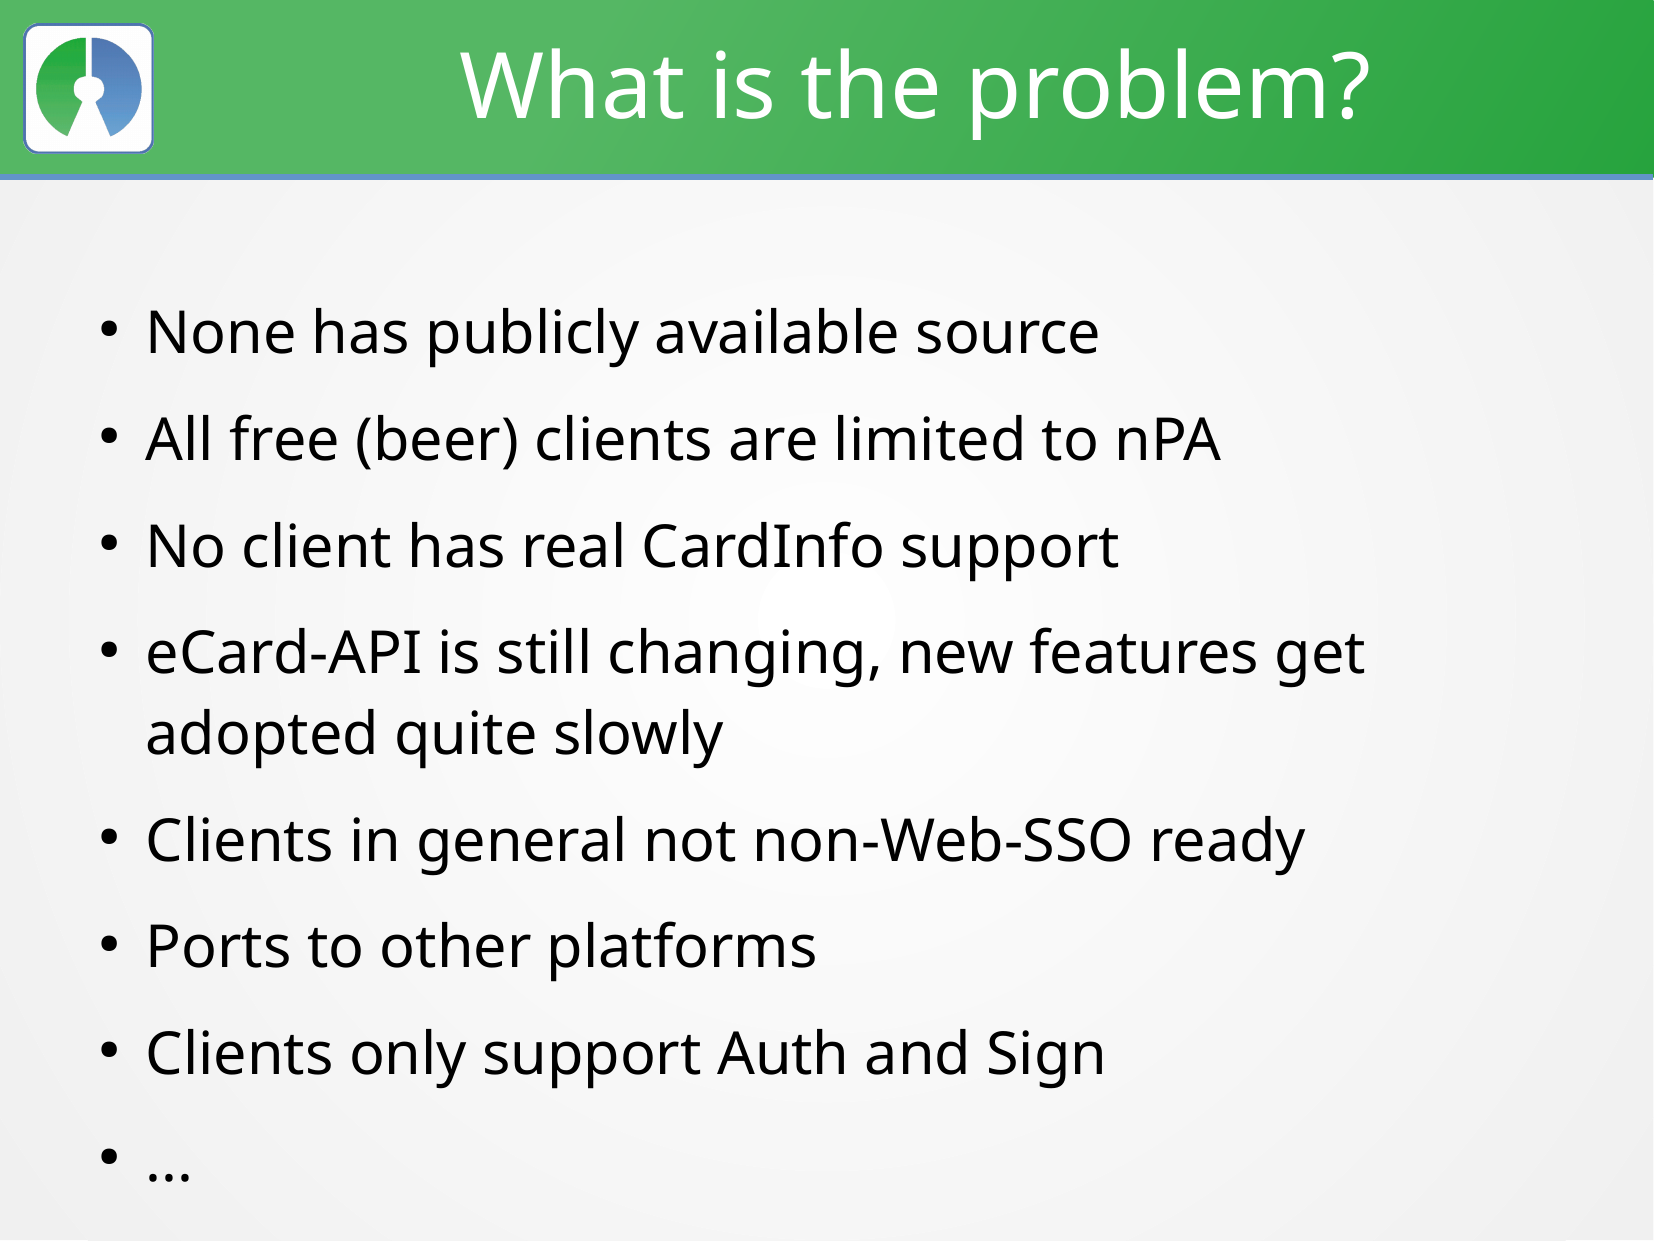

# What is the problem?
None has publicly available source
All free (beer) clients are limited to nPA
No client has real CardInfo support
eCard-API is still changing, new features get adopted quite slowly
Clients in general not non-Web-SSO ready
Ports to other platforms
Clients only support Auth and Sign
...